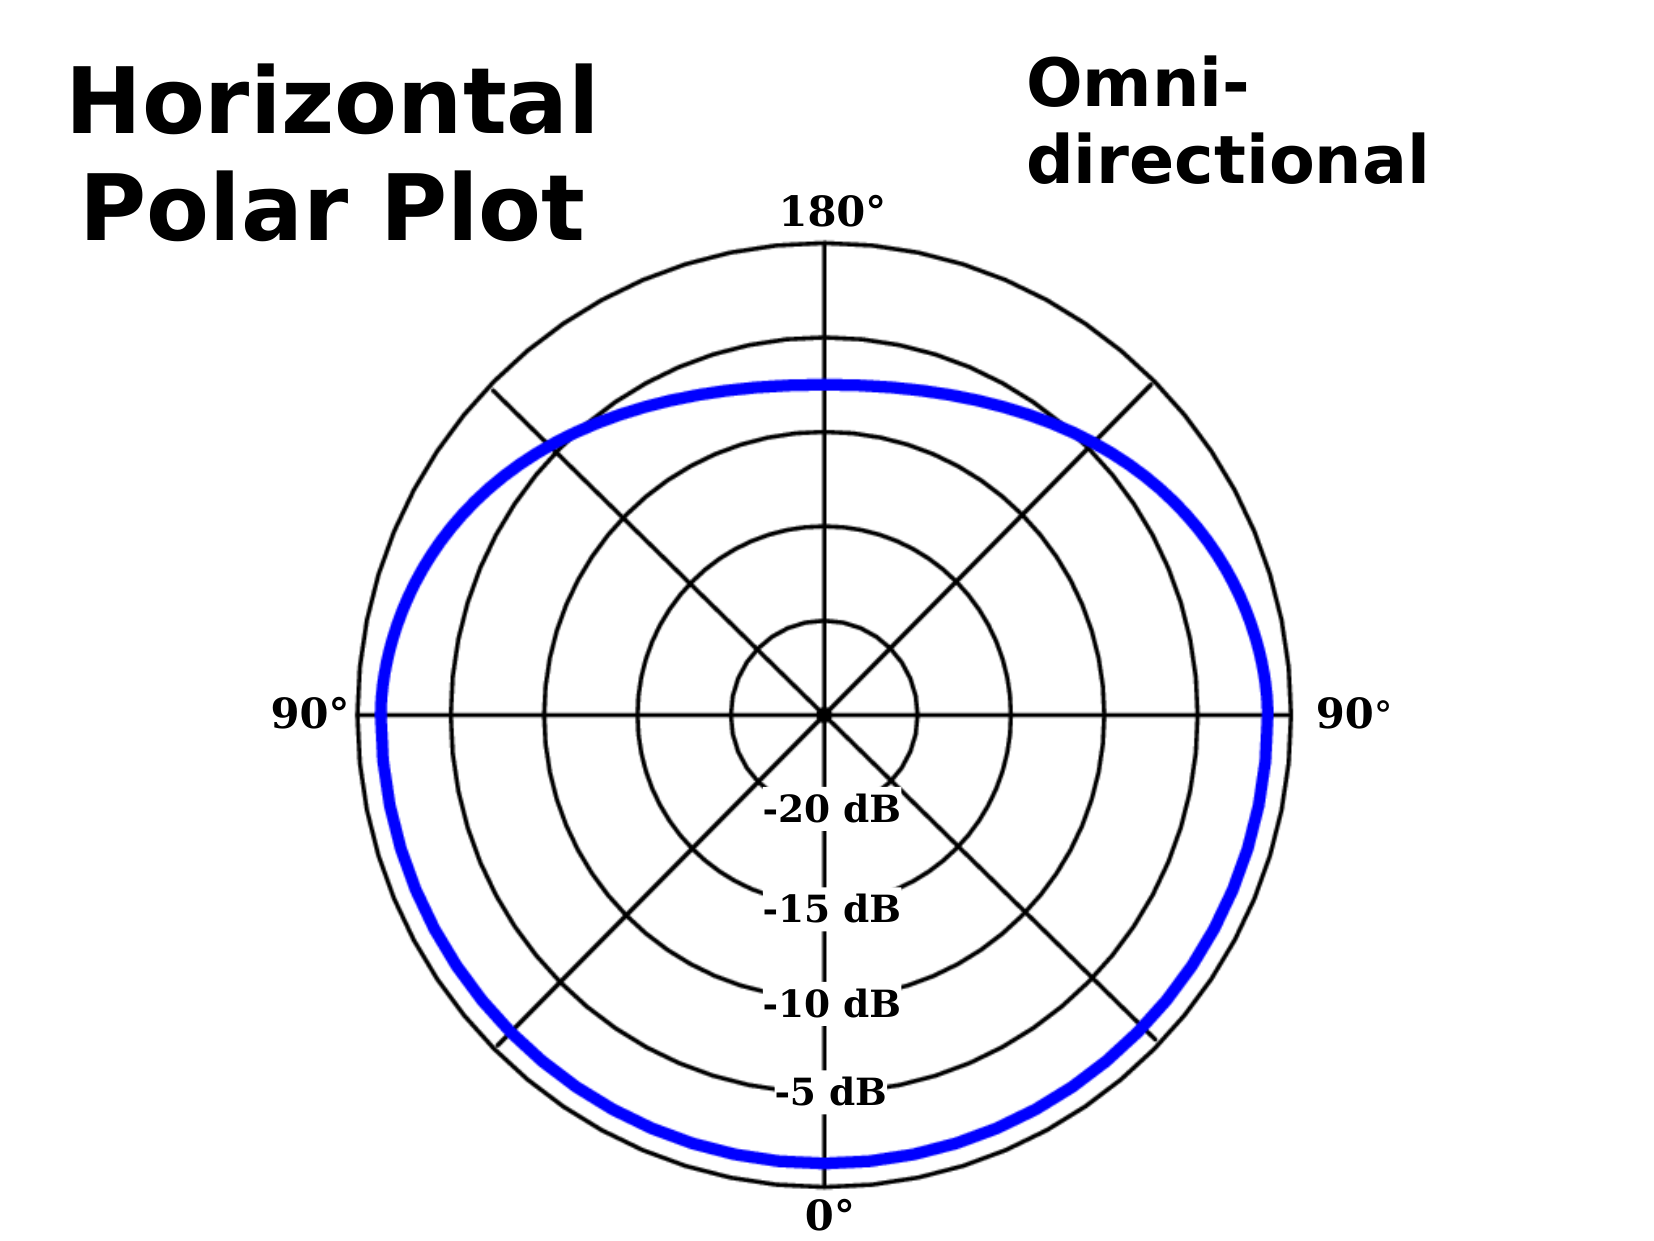

Omni-directional
Horizontal Polar Plot
180°
90°
90°
-20 dB
-15 dB
-10 dB
-5 dB
0°